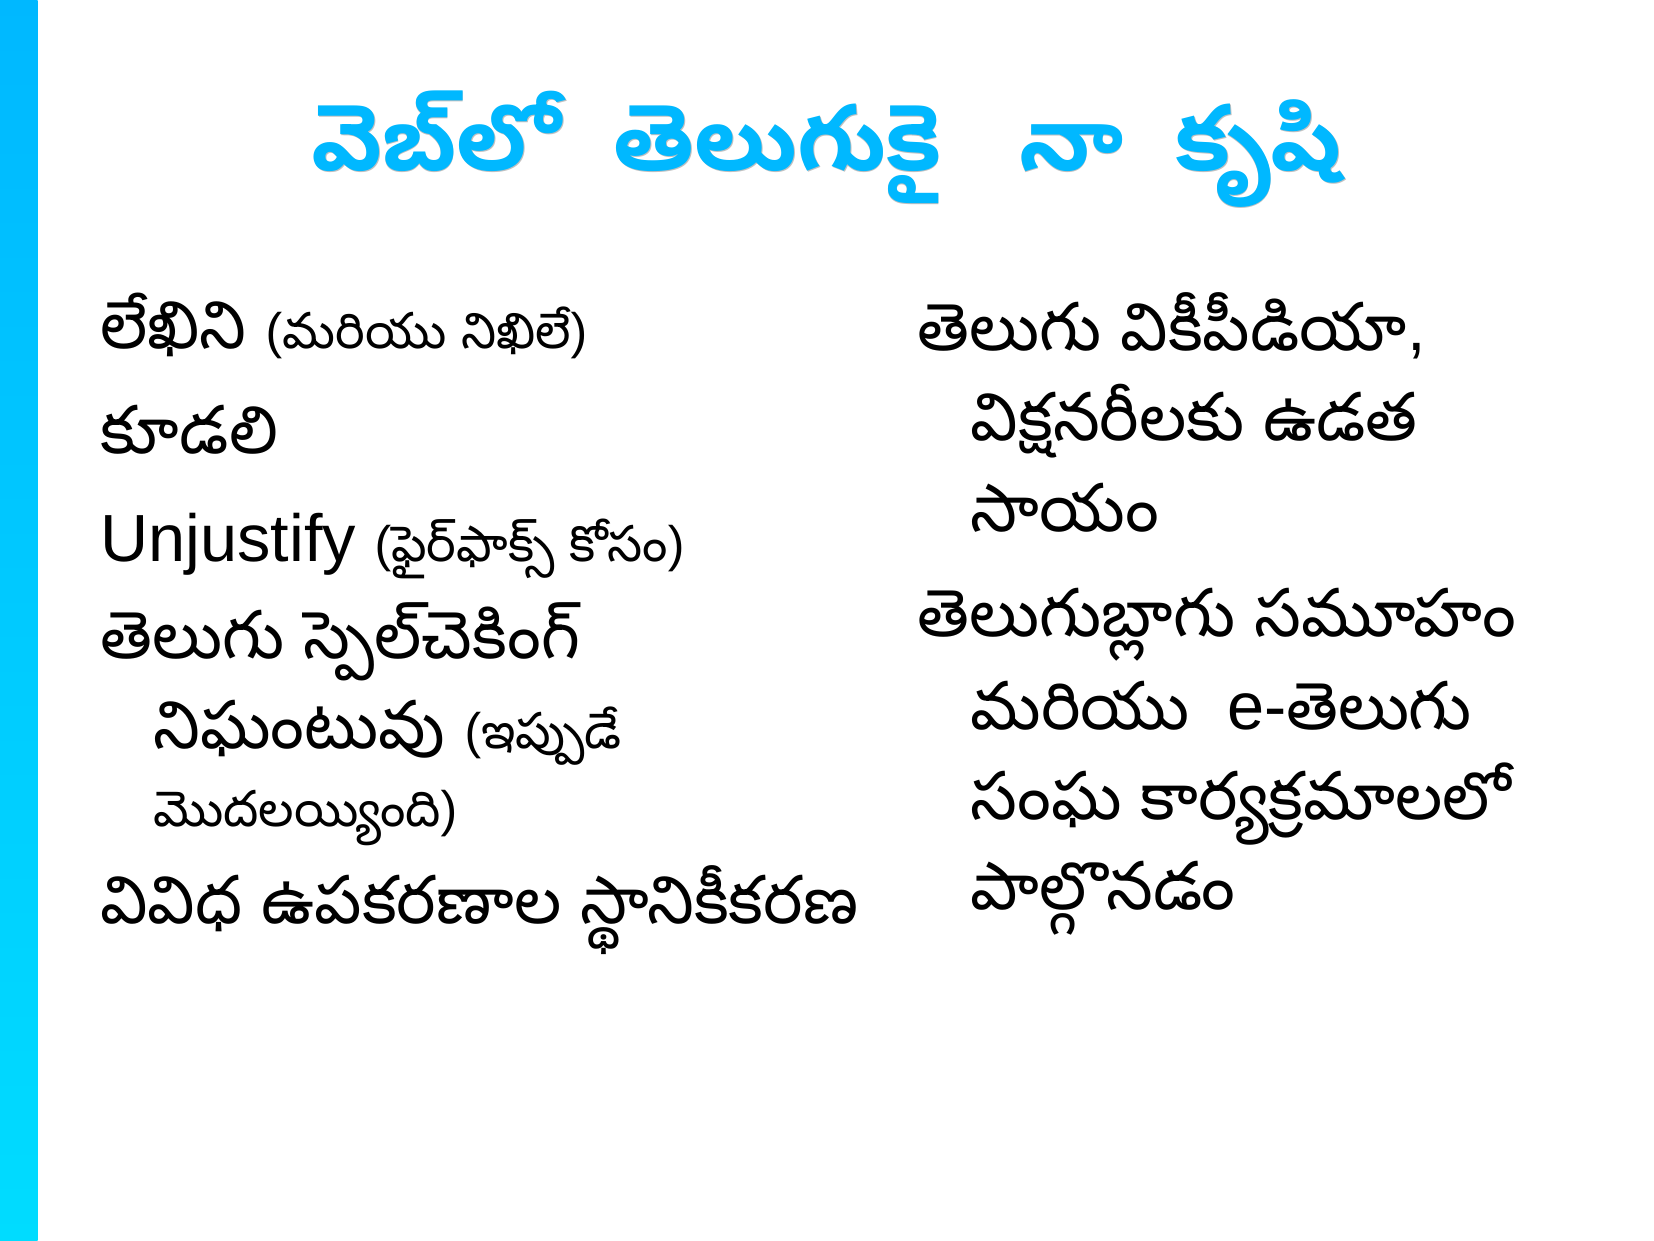

# వెబ్‌లో తెలుగుకై నా కృషి
లేఖిని (మరియు నిఖిలే)
కూడలి
Unjustify (ఫైర్‌ఫాక్స్ కోసం)
తెలుగు స్పెల్‌చెకింగ్ నిఘంటువు (ఇప్పుడే మొదలయ్యింది)
వివిధ ఉపకరణాల స్థానికీకరణ
తెలుగు వికీపీడియా, విక్షనరీలకు ఉడత సాయం
తెలుగుబ్లాగు సమూహం మరియు e-తెలుగు సంఘ కార్యక్రమాలలో పాల్గొనడం